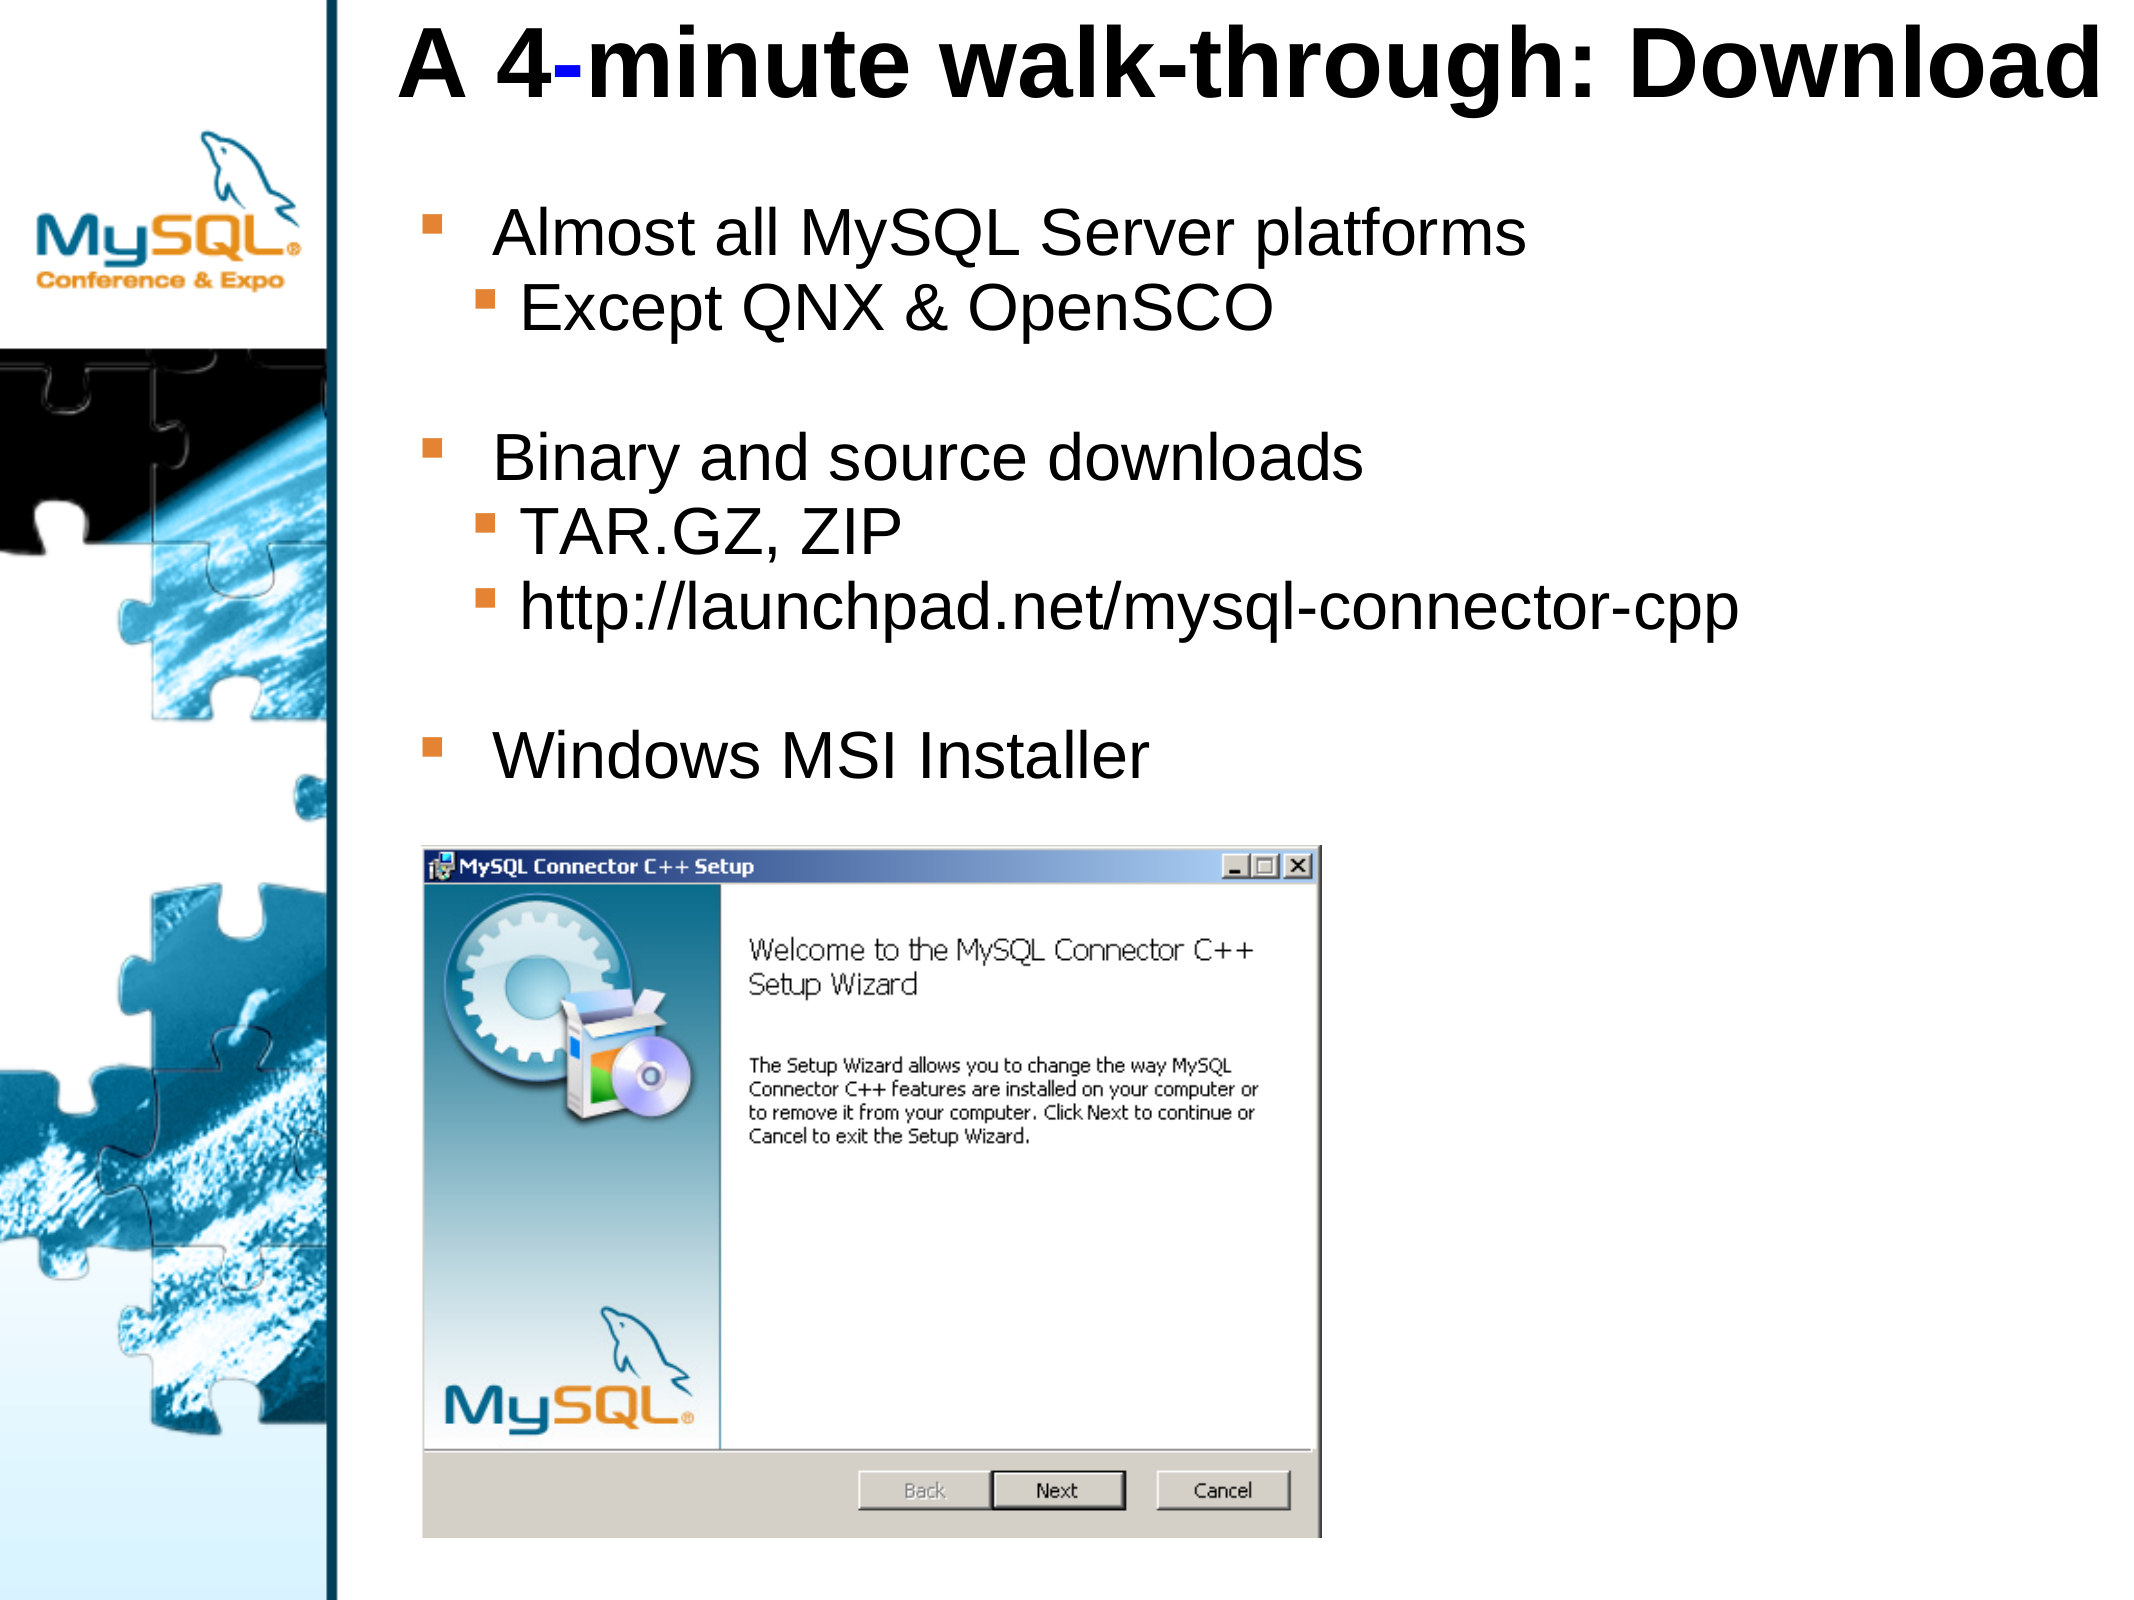

A 4-minute walk-through: Download
Almost all MySQL Server platforms
 Except QNX & OpenSCO
Binary and source downloads
 TAR.GZ, ZIP
 http://launchpad.net/mysql-connector-cpp
Windows MSI Installer